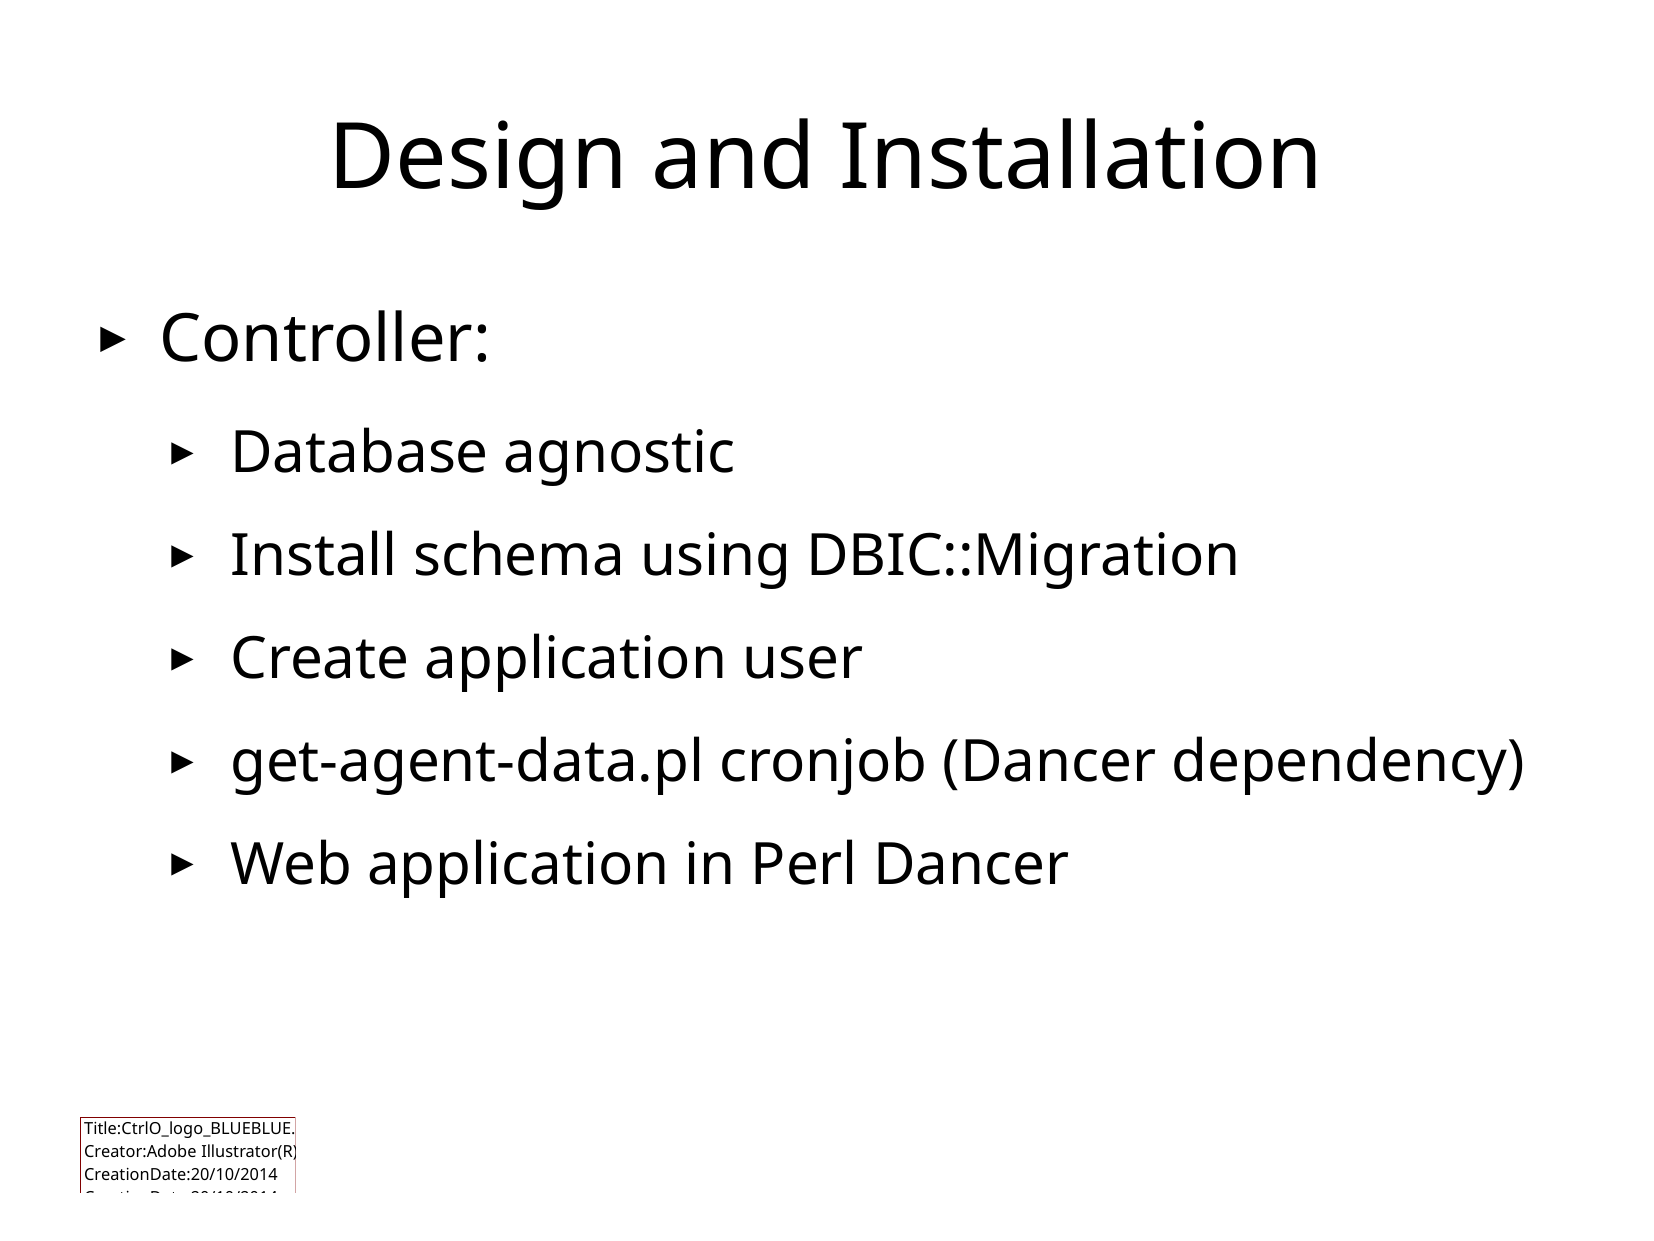

# Design and Installation
Controller:
Database agnostic
Install schema using DBIC::Migration
Create application user
get-agent-data.pl cronjob (Dancer dependency)
Web application in Perl Dancer